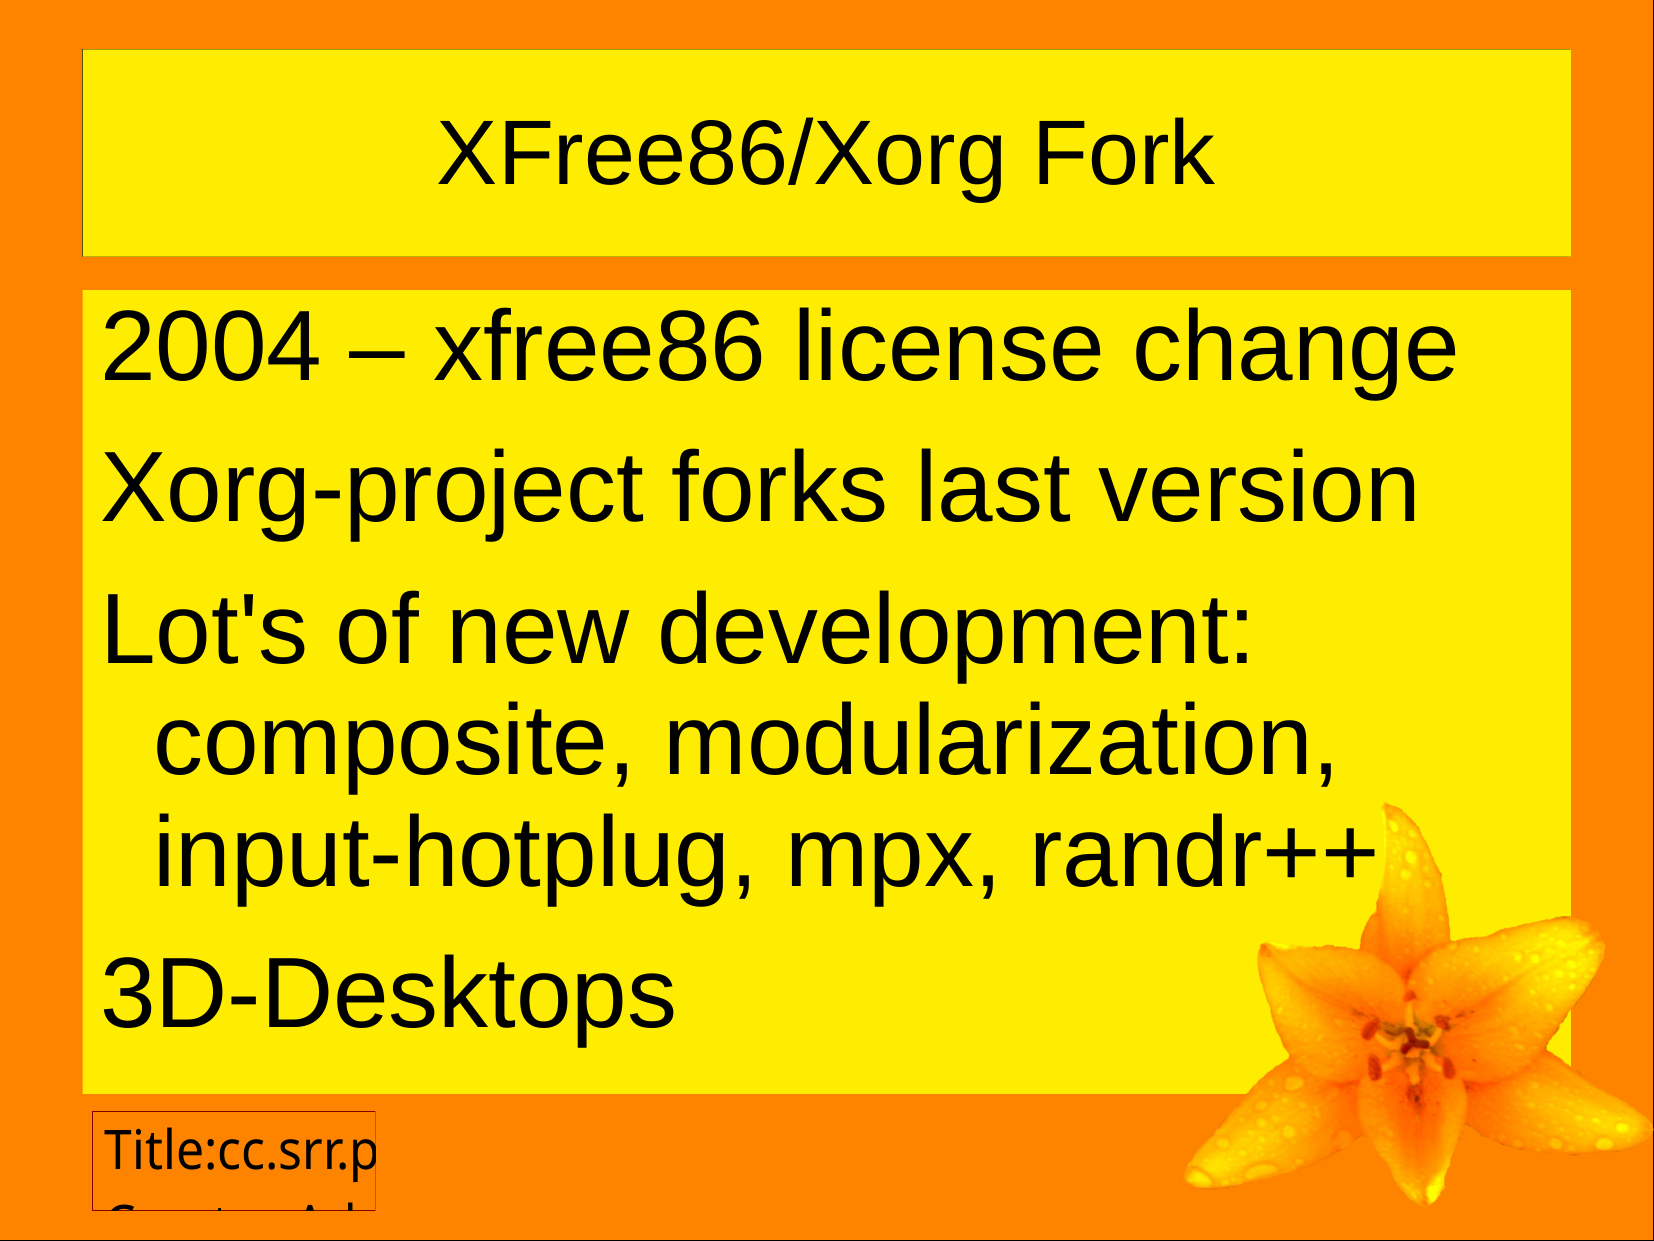

# XFree86/Xorg Fork
2004 – xfree86 license change
Xorg-project forks last version
Lot's of new development: composite, modularization,
input-hotplug, mpx, randr++
3D-Desktops